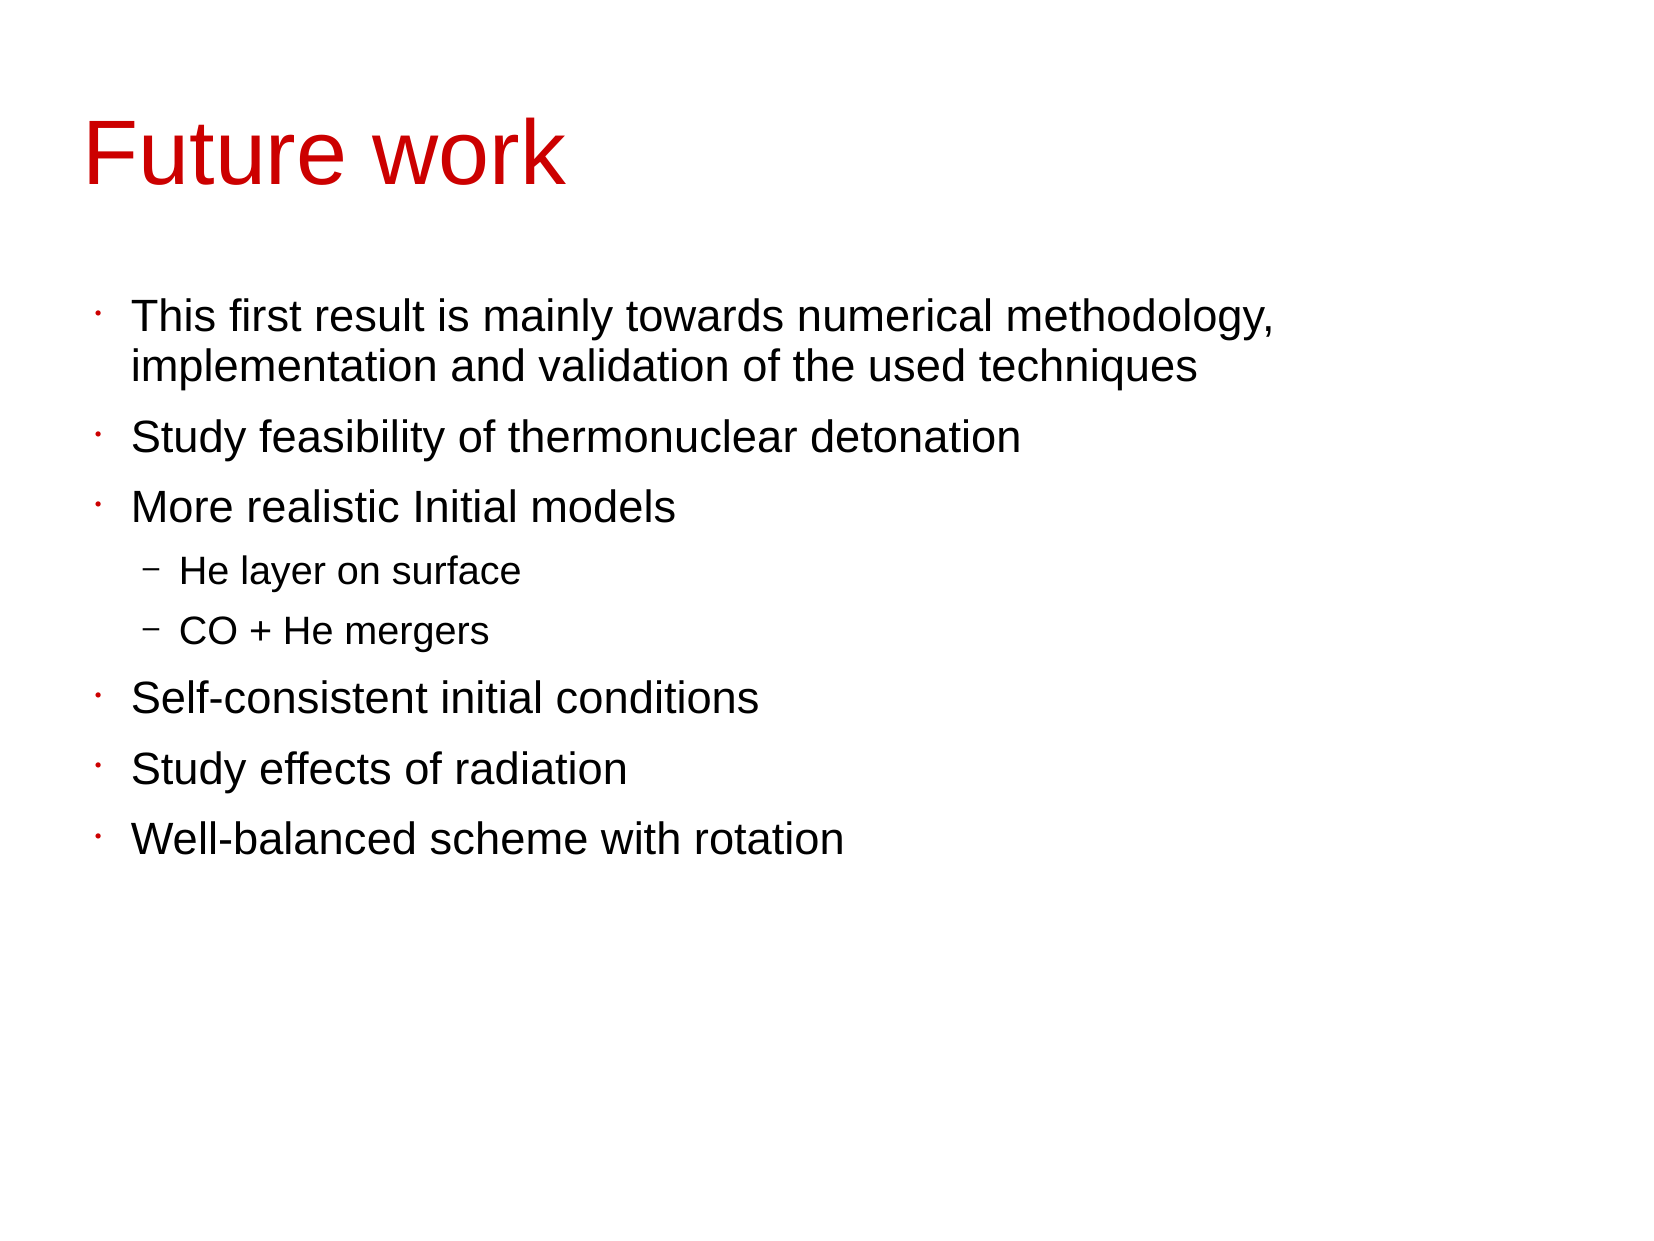

# Future work
This first result is mainly towards numerical methodology, implementation and validation of the used techniques
Study feasibility of thermonuclear detonation
More realistic Initial models
He layer on surface
CO + He mergers
Self-consistent initial conditions
Study effects of radiation
Well-balanced scheme with rotation